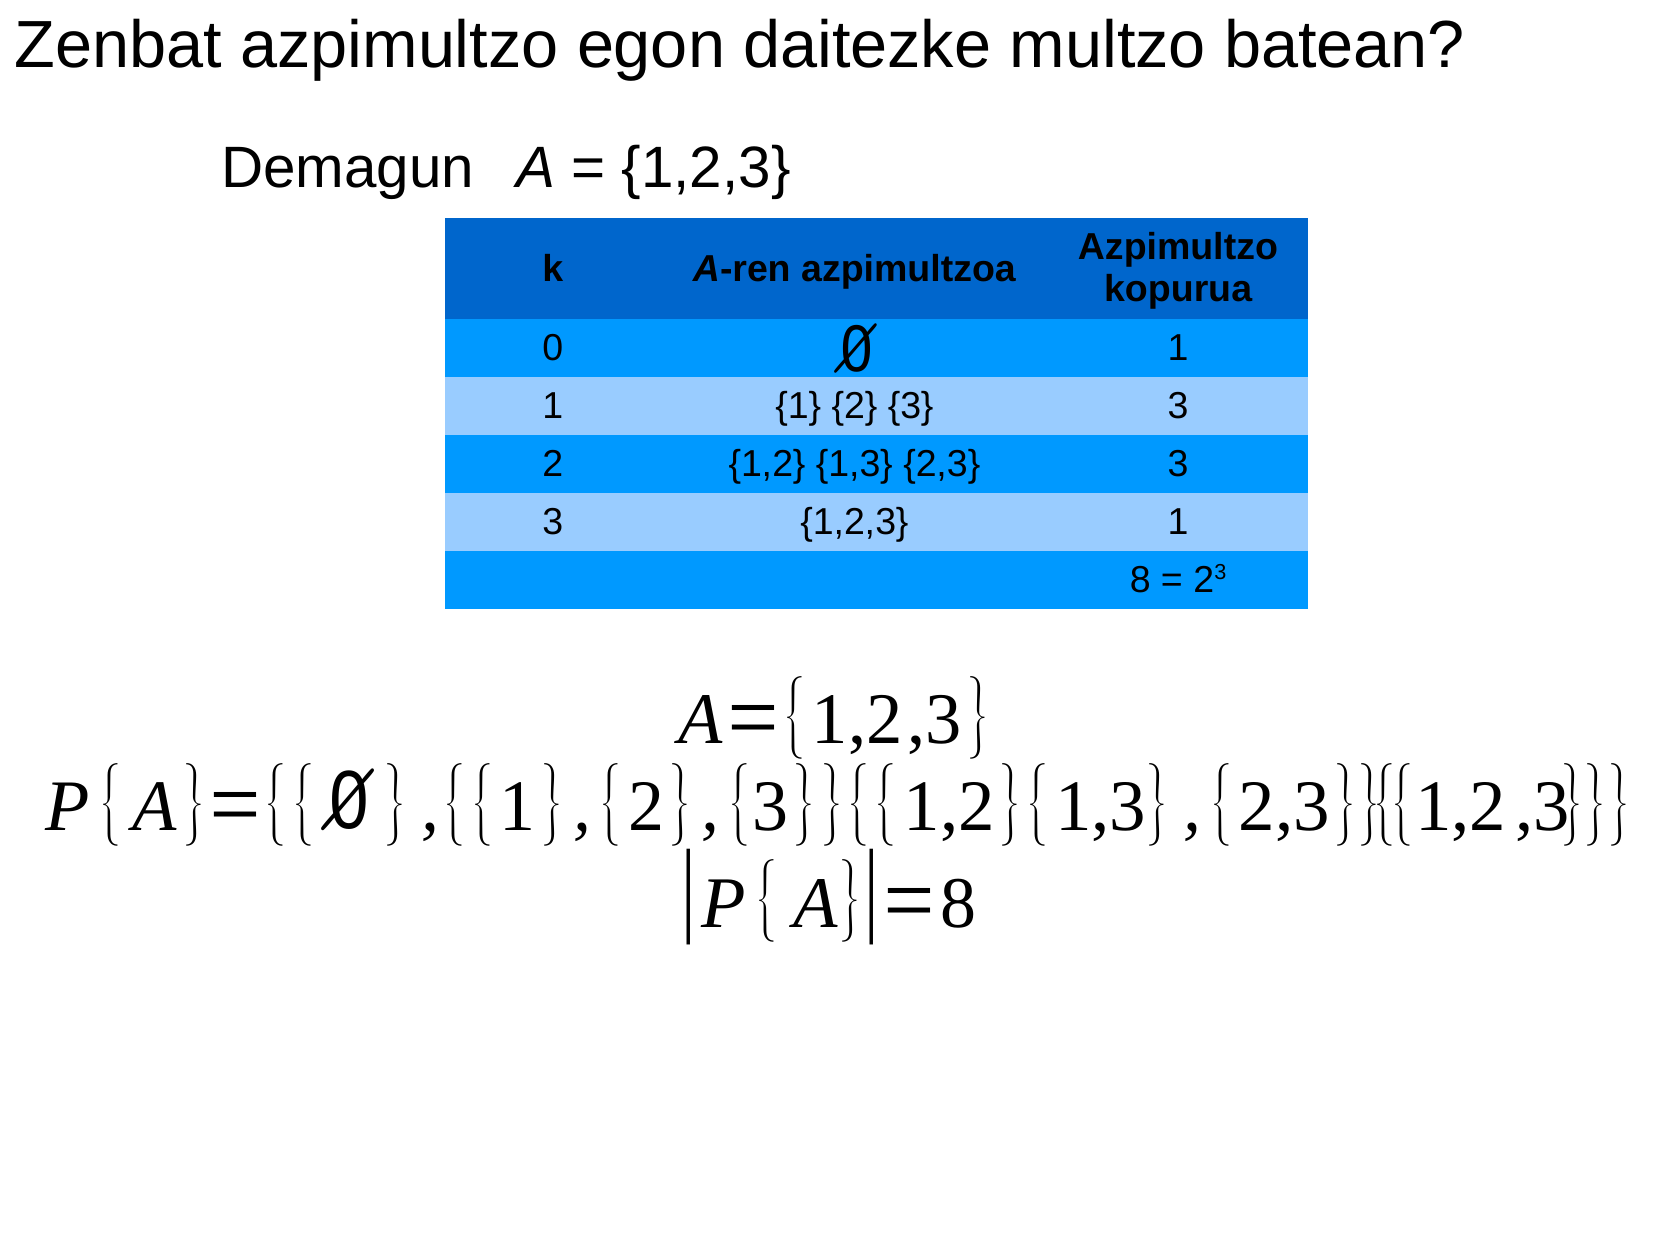

Zenbat azpimultzo egon daitezke multzo batean?
Demagun A = {1,2,3}
| k | A-ren azpimultzoa | Azpimultzo kopurua |
| --- | --- | --- |
| 0 | | 1 |
| 1 | {1} {2} {3} | 3 |
| 2 | {1,2} {1,3} {2,3} | 3 |
| 3 | {1,2,3} | 1 |
| | | 8 = 23 |
∅
A
1,2
,3
=
{
}
P
A
,
1
,
2
,
3
1,2
1,3
,
2,3
1,2
,3
{
}
=
{
{
∅
}
{
{
}
{
}
{
}
}
{
{
}
{
}
{
}
}
{
{
}
}
}
∣
∣
P
A
8
{
}
=